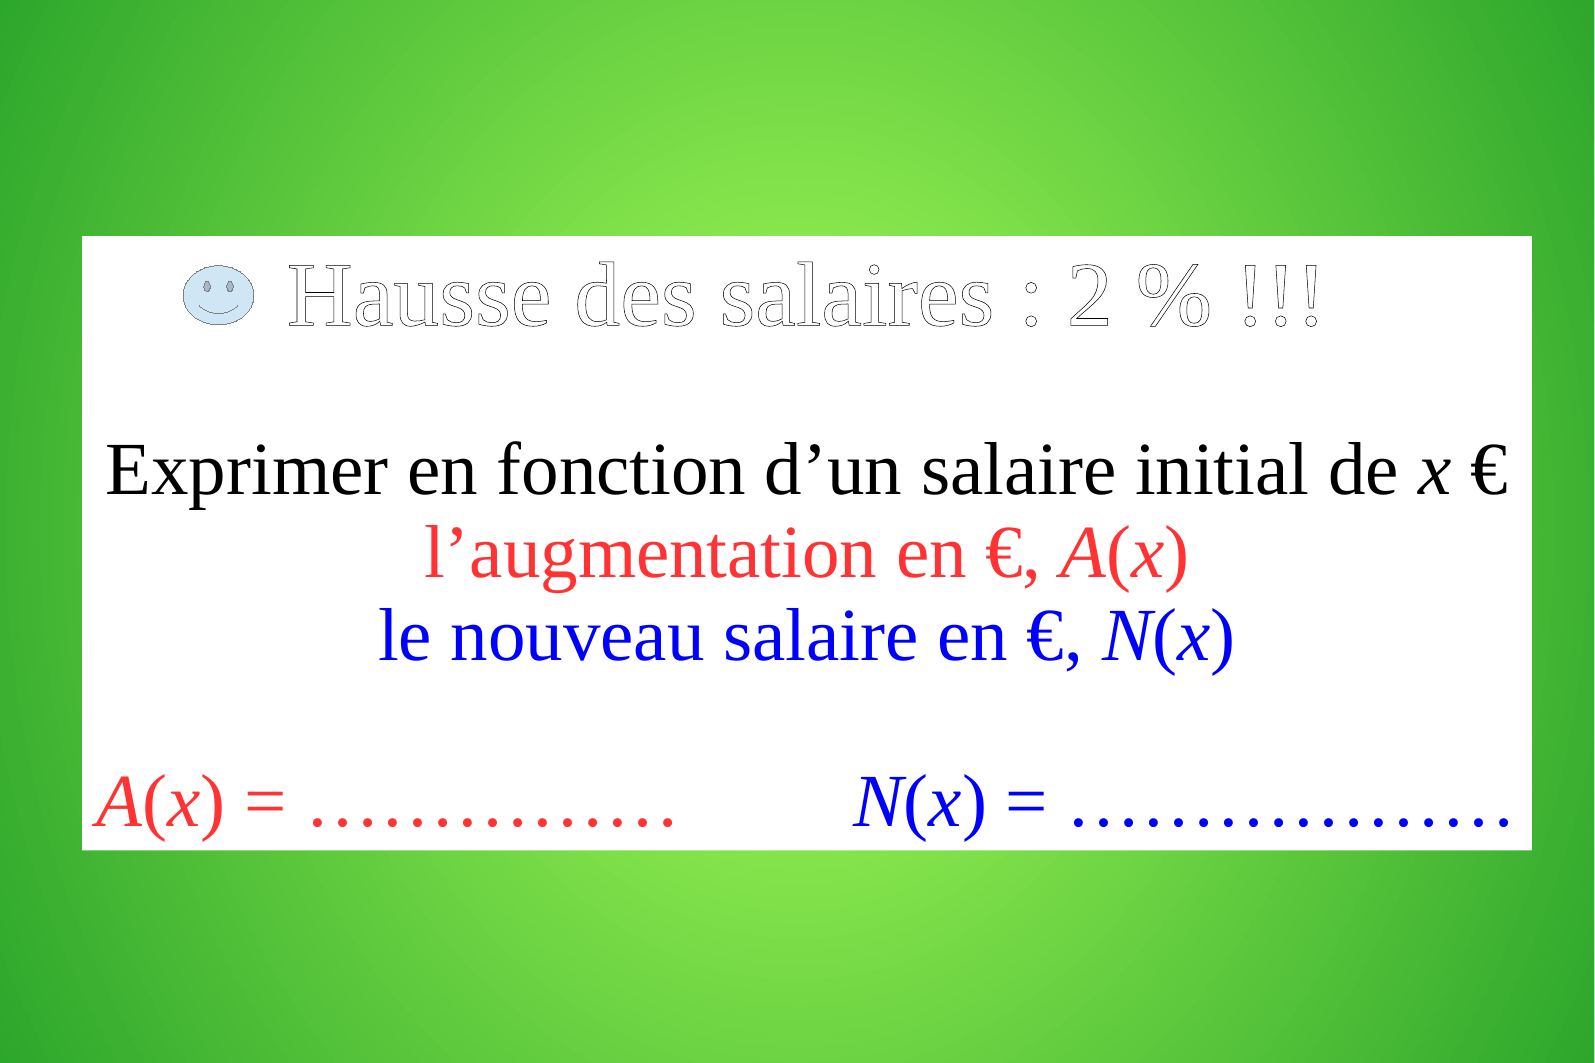

Hausse des salaires : 2 % !!!
Exprimer en fonction d’un salaire initial de x €
l’augmentation en €, A(x)
le nouveau salaire en €, N(x)
A(x) = ……………			 N(x) = ………………